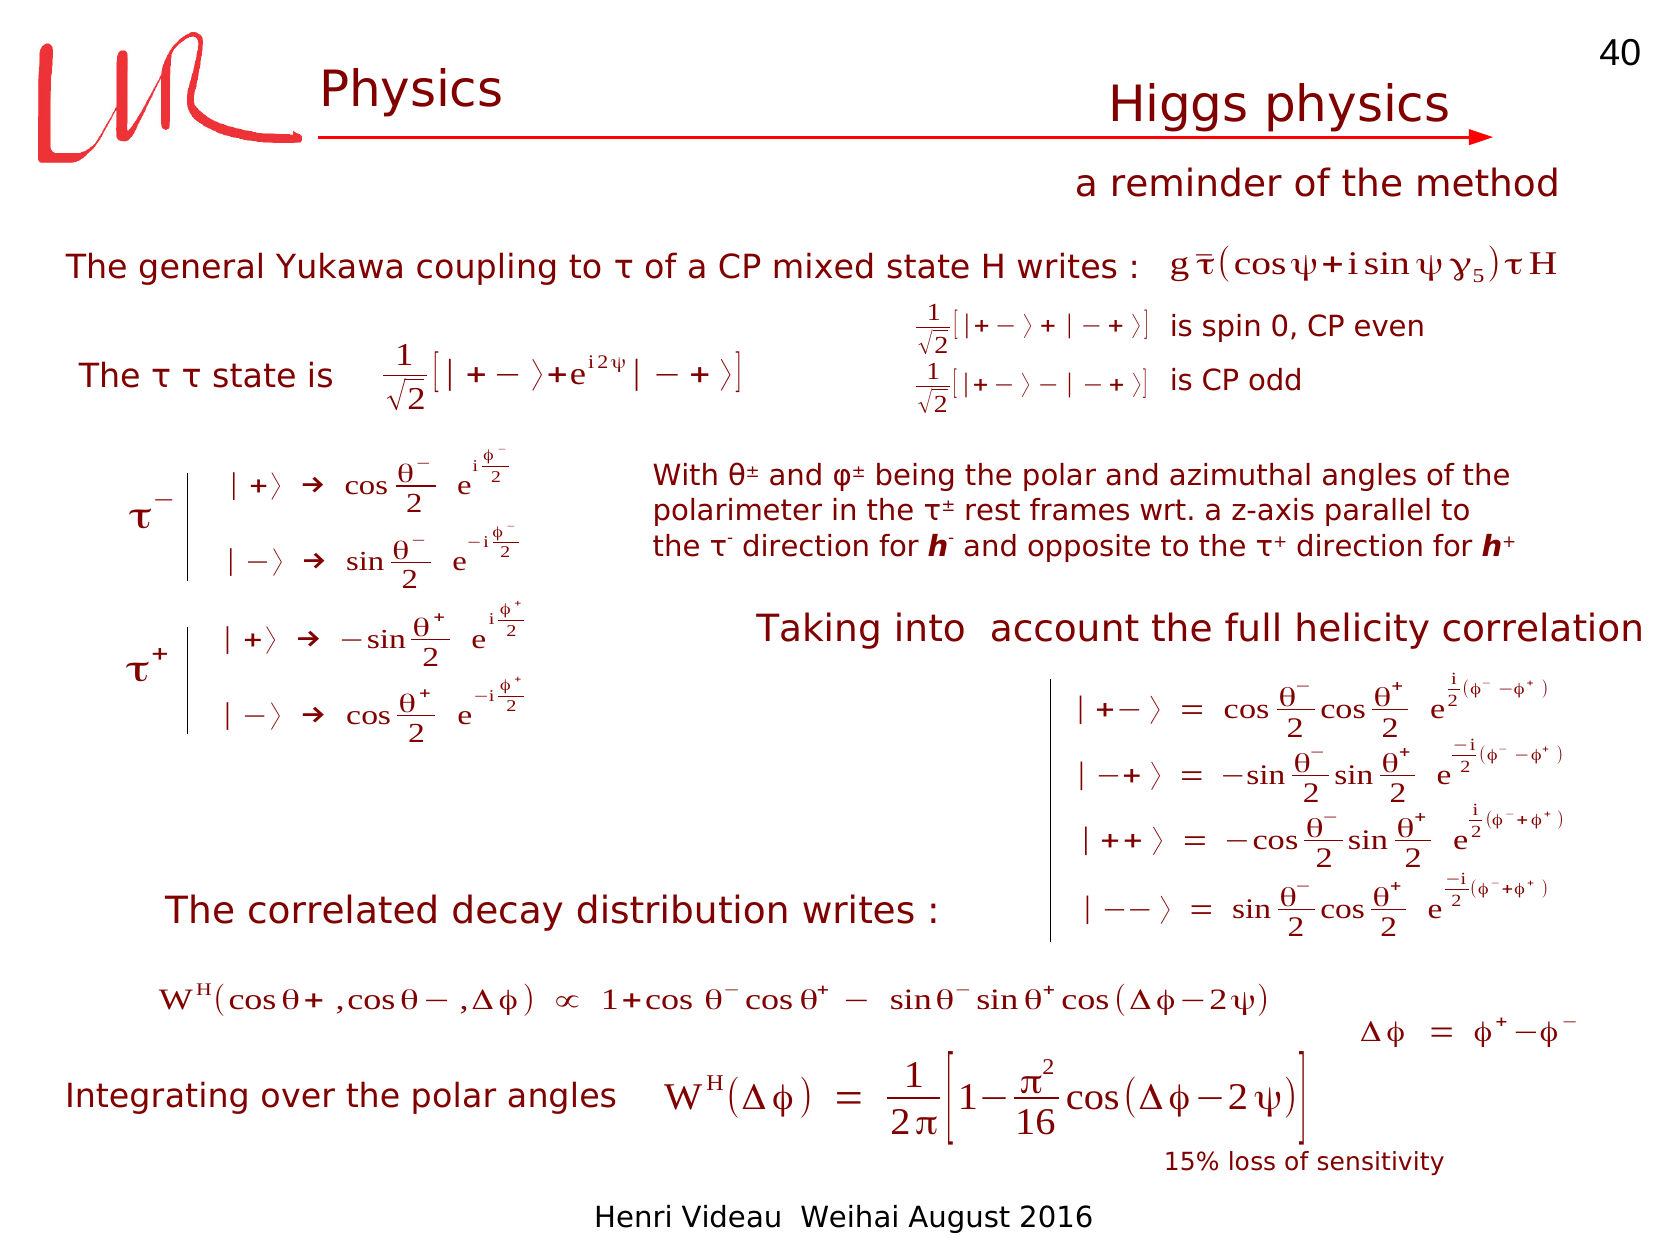

Higgs physics
a reminder of the method
The general Yukawa coupling to τ of a CP mixed state H writes :
is spin 0, CP even
The τ τ state is
is CP odd
With θ± and φ± being the polar and azimuthal angles of the polarimeter in the τ± rest frames wrt. a z-axis parallel to the τ- direction for h- and opposite to the τ+ direction for h+
Taking into account the full helicity correlation
The correlated decay distribution writes :
Integrating over the polar angles
15% loss of sensitivity